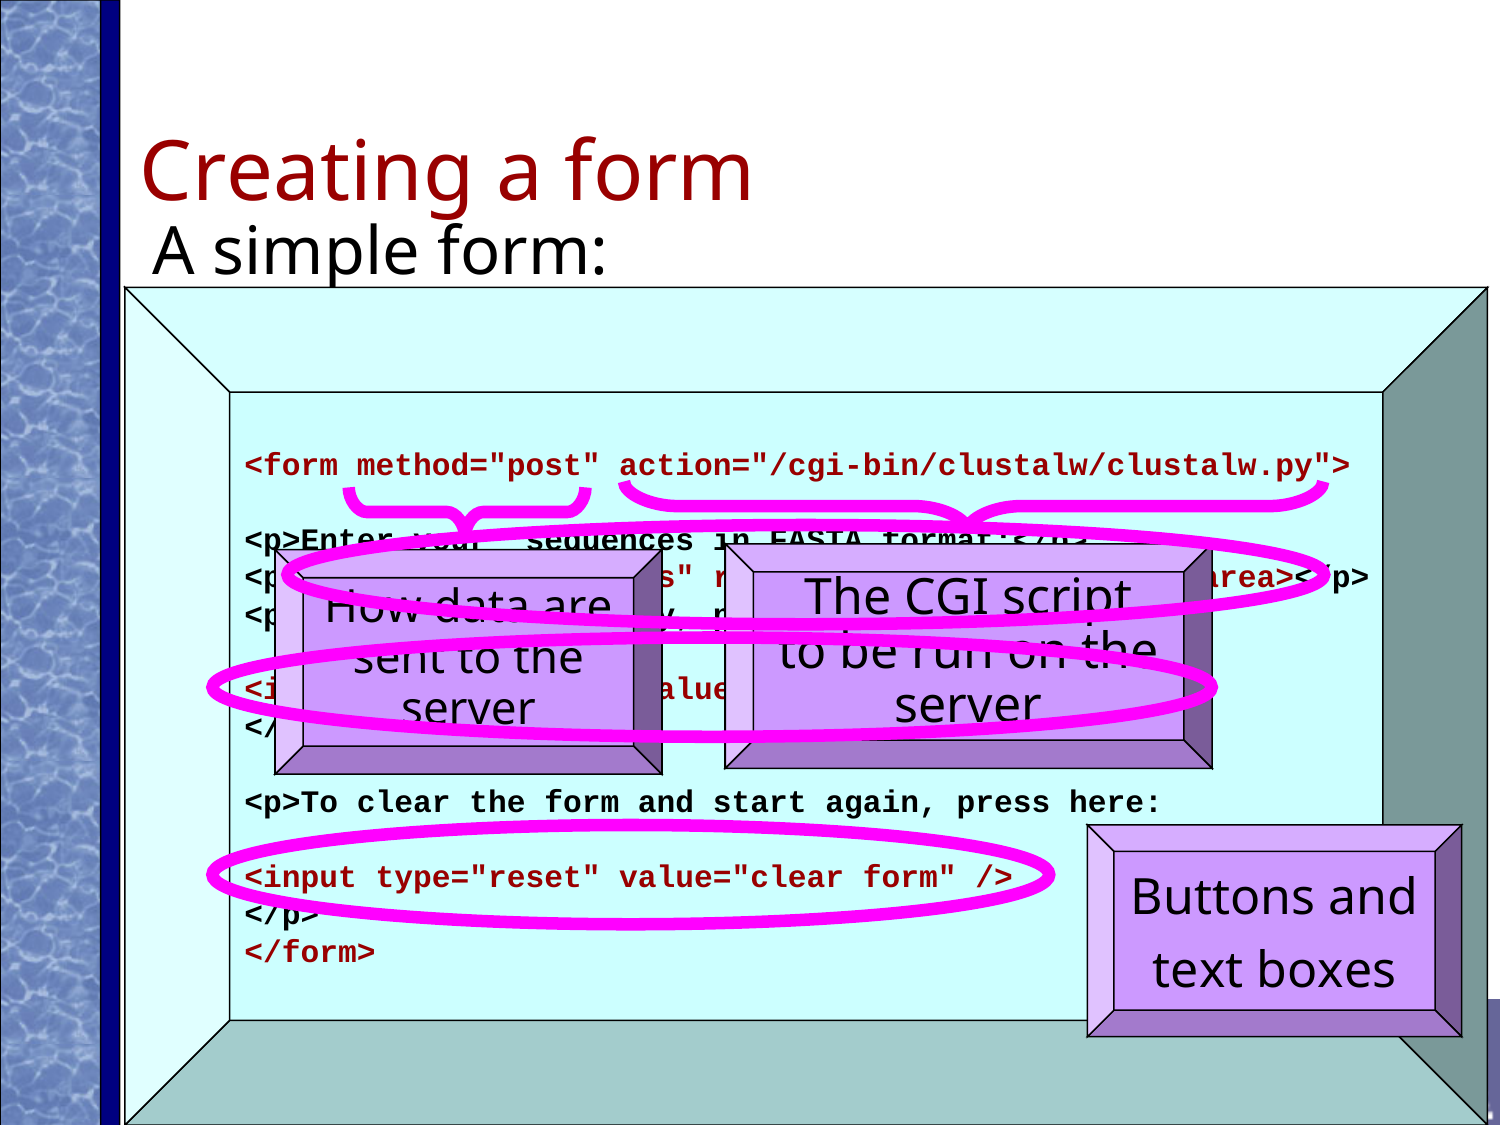

# Creating a form
A simple form:
<form method="post" action="/cgi-bin/clustalw/clustalw.py">
<p>Enter your sequences in FASTA format:</p>
<p><textarea name="seqs" rows="20" cols="80"></textarea></p>
<p>To submit your query, press here:
<input type="submit" value="submit sequences" />
</p>
<p>To clear the form and start again, press here:
<input type="reset" value="clear form" />
</p>
</form>
The CGI script
to be run on the
server
How data are
sent to the
server
Buttons and
text boxes